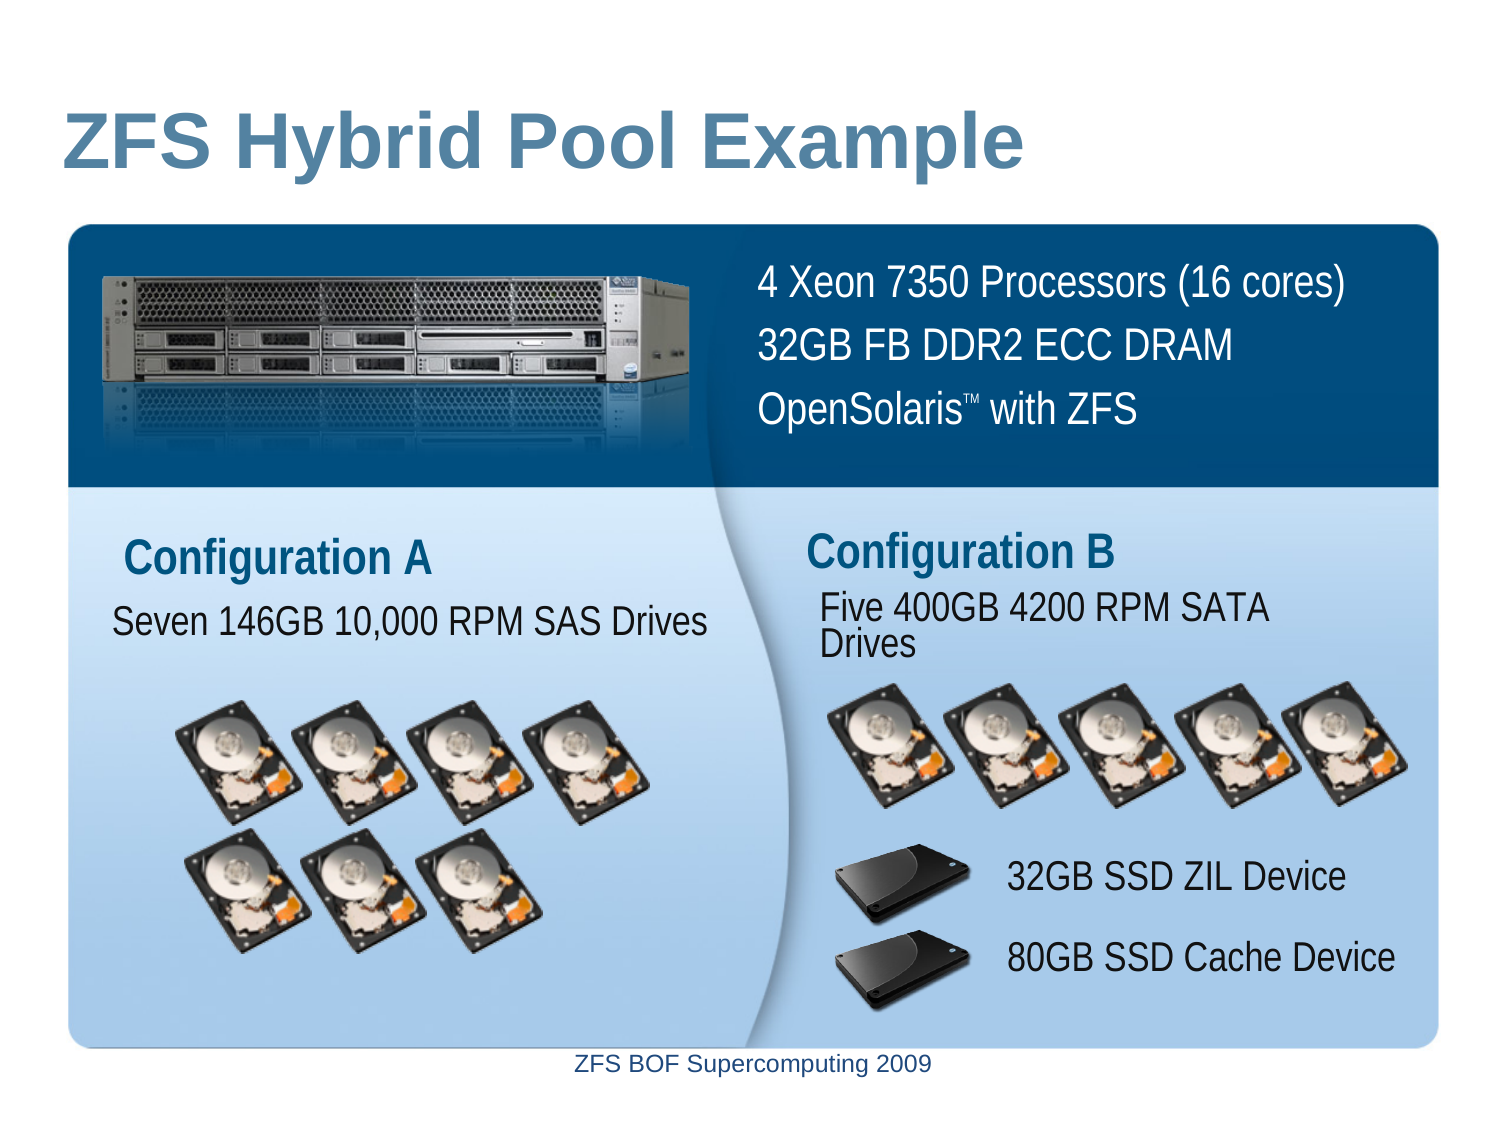

# ZFS Hybrid Pool Example
4 Xeon 7350 Processors (16 cores)
32GB FB DDR2 ECC DRAM
OpenSolarisTM with ZFS
Configuration B
Configuration A
Five 400GB 4200 RPM SATA Drives
Seven 146GB 10,000 RPM SAS Drives
32GB SSD ZIL Device
80GB SSD Cache Device
ZFS BOF Supercomputing 2009